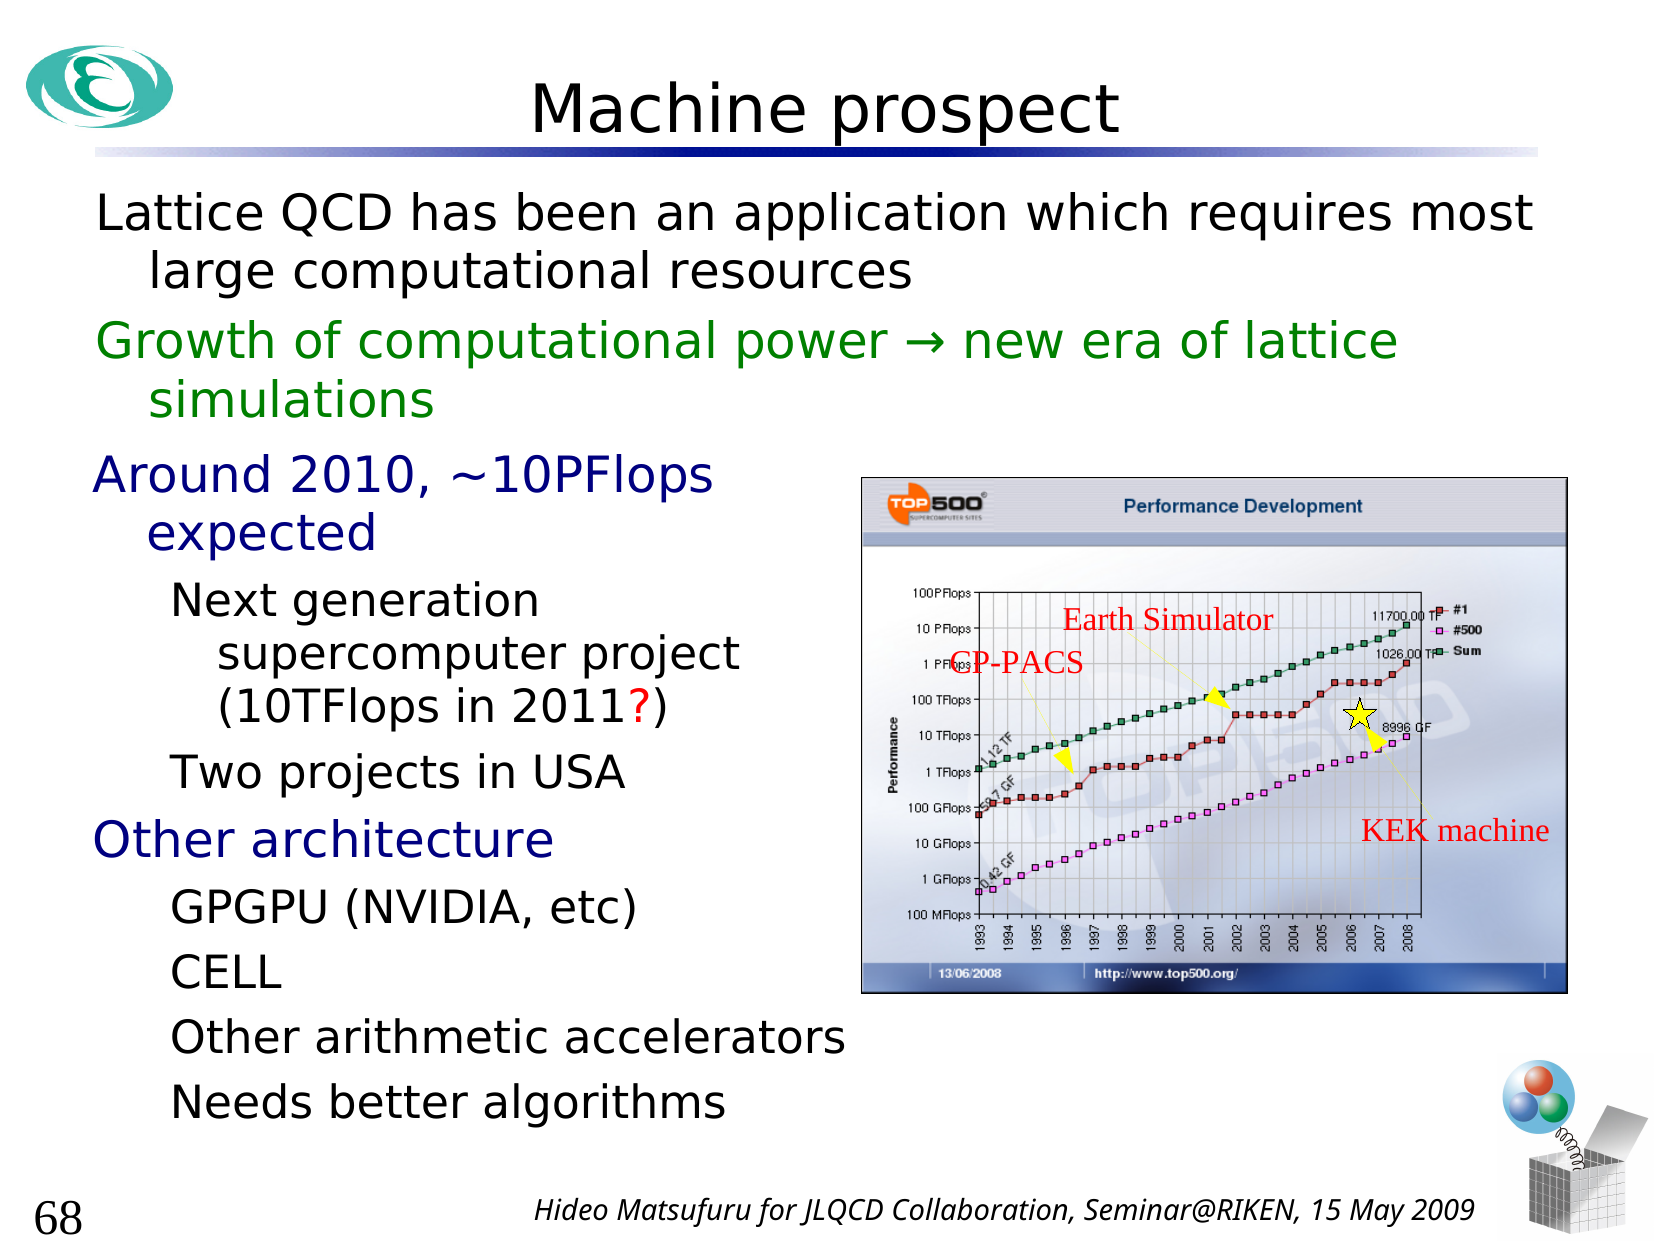

# Machine prospect
Lattice QCD has been an application which requires most large computational resources
Growth of computational power → new era of lattice simulations
Around 2010, ~10PFlops expected
Next generation supercomputer project (10TFlops in 2011?)
Two projects in USA
Other architecture
GPGPU (NVIDIA, etc)
CELL
Other arithmetic accelerators
Needs better algorithms
Earth Simulator
CP-PACS
KEK machine